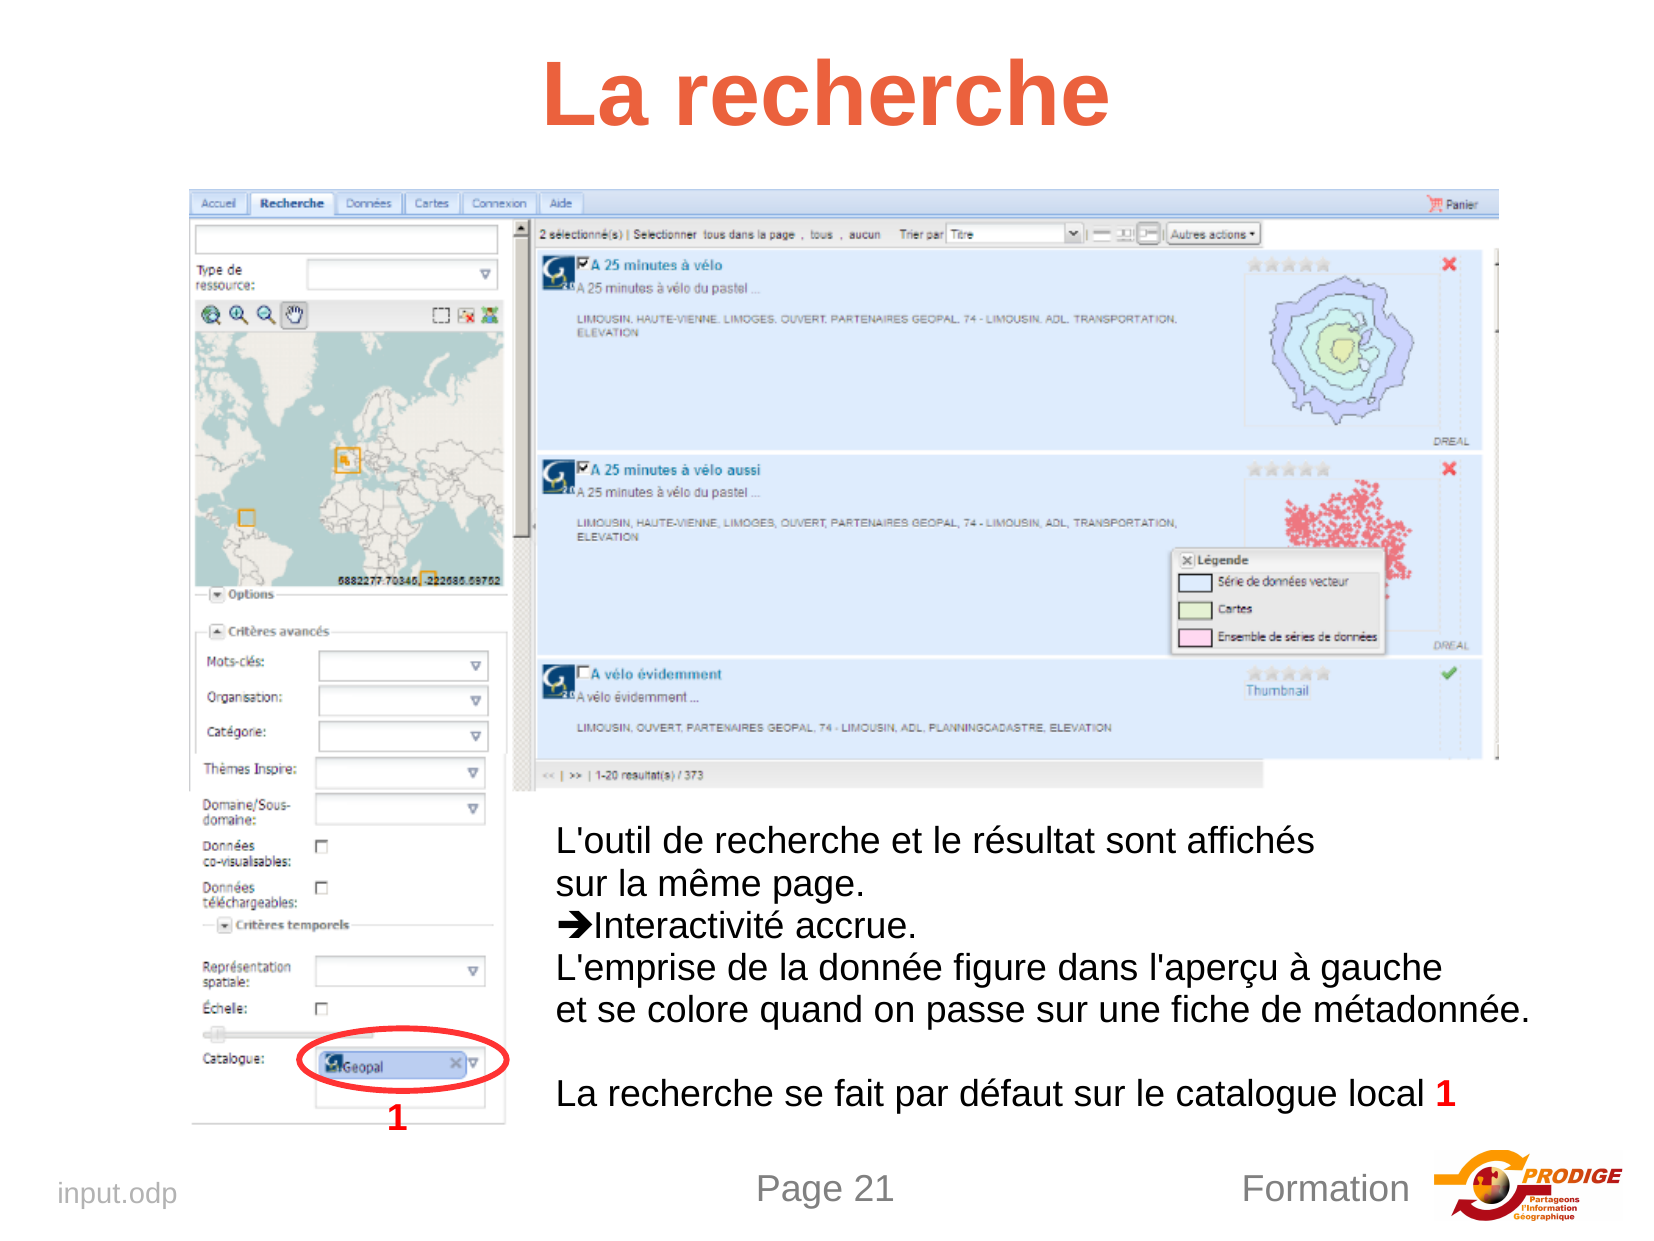

# La recherche
L'outil de recherche et le résultat sont affichés
sur la même page.
Interactivité accrue.
L'emprise de la donnée figure dans l'aperçu à gauche
et se colore quand on passe sur une fiche de métadonnée.
La recherche se fait par défaut sur le catalogue local 1
1